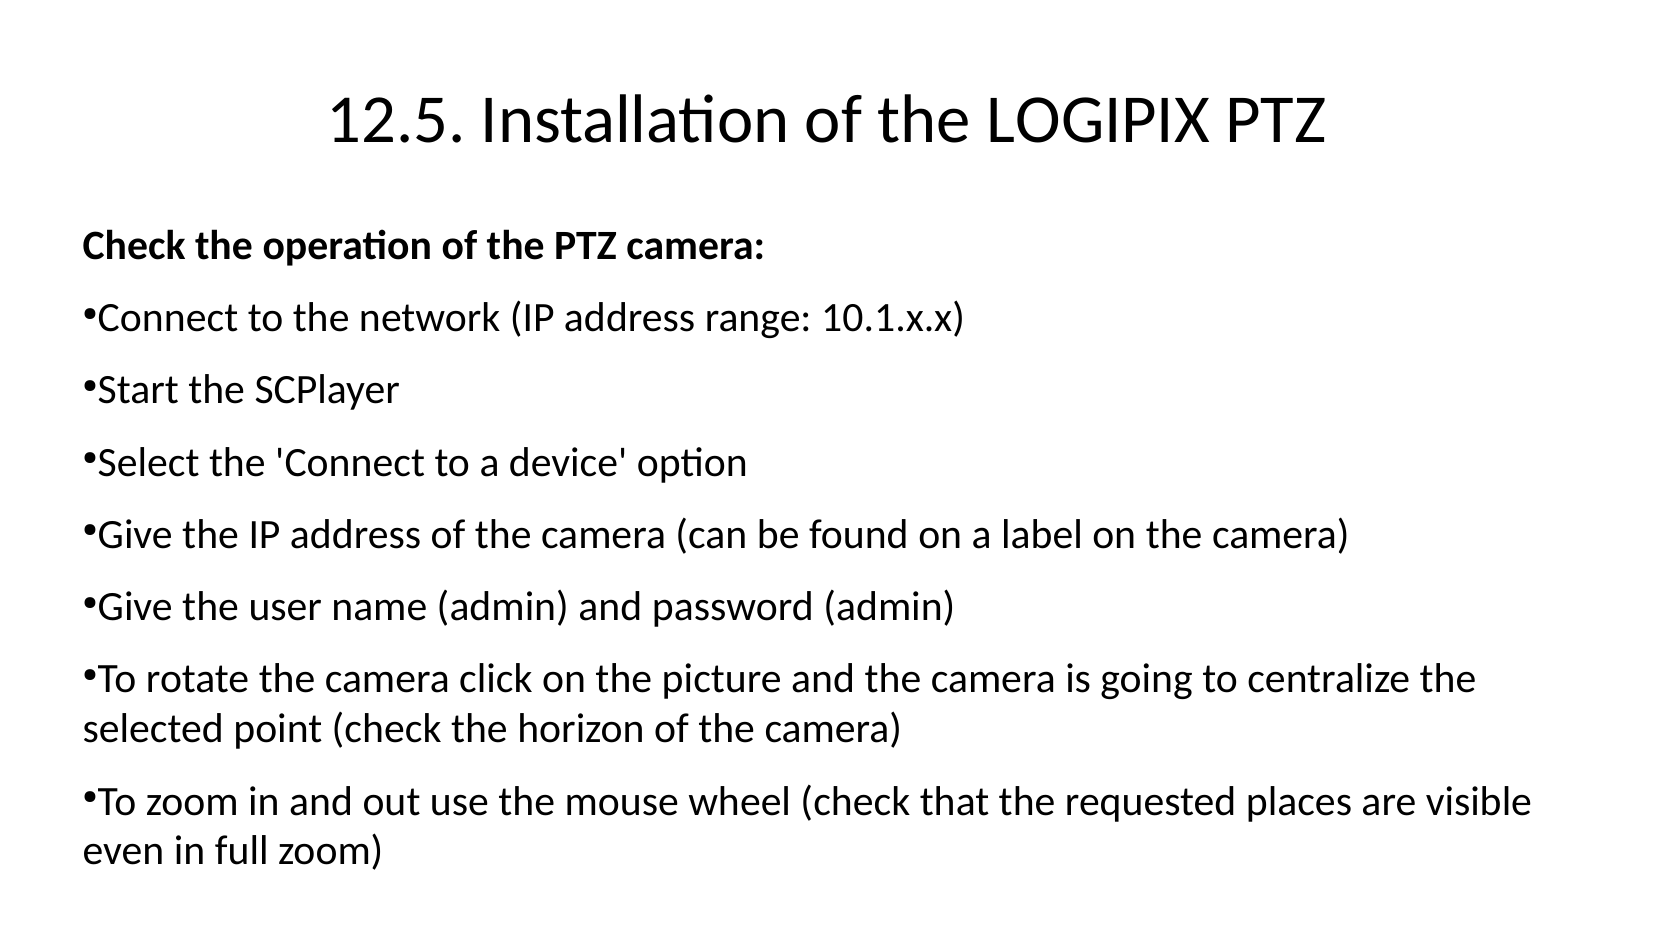

# 12.5. Installation of the LOGIPIX PTZ
Check the operation of the PTZ camera:
Connect to the network (IP address range: 10.1.x.x)
Start the SCPlayer
Select the 'Connect to a device' option
Give the IP address of the camera (can be found on a label on the camera)
Give the user name (admin) and password (admin)
To rotate the camera click on the picture and the camera is going to centralize the selected point (check the horizon of the camera)
To zoom in and out use the mouse wheel (check that the requested places are visible even in full zoom)